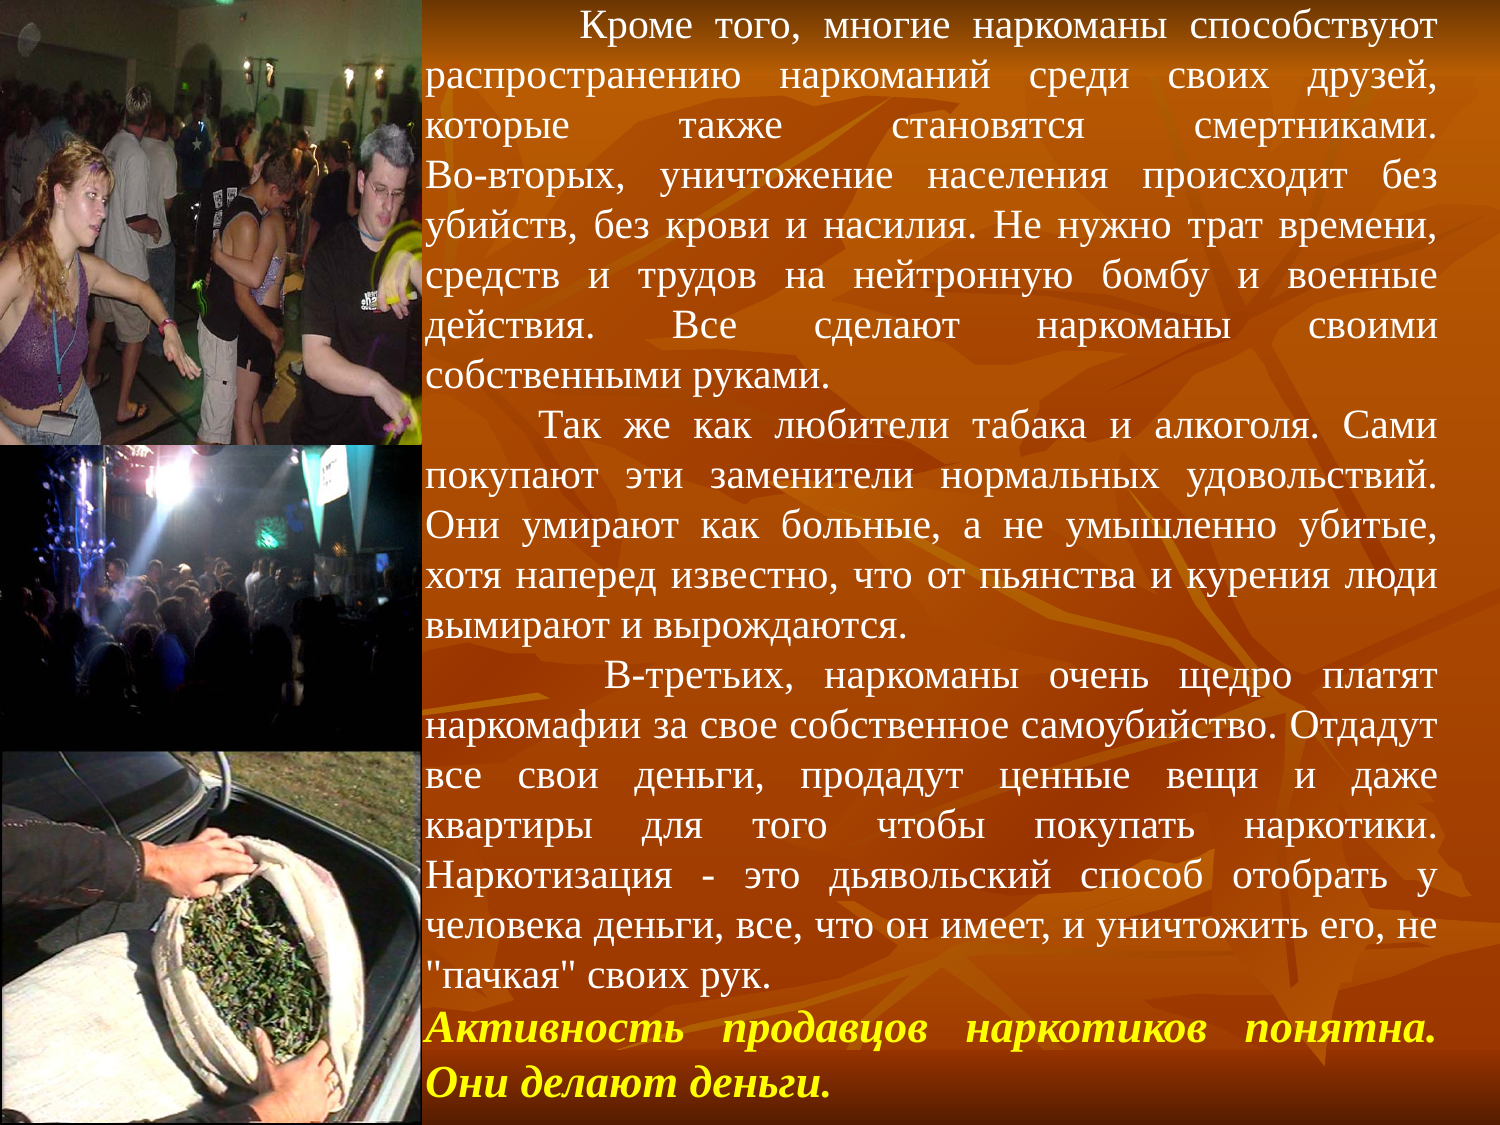

Кроме того, многие наркоманы способствуют распространению наркоманий среди своих друзей, которые также становятся смертниками.
Во-вторых, уничтожение населения происходит без убийств, без крови и насилия. Не нужно трат времени, средств и трудов на нейтронную бомбу и военные действия. Все сделают наркоманы своими собственными руками.
 Так же как любители табака и алкоголя. Сами покупают эти заменители нормальных удовольствий. Они умирают как больные, а не умышленно убитые, хотя наперед известно, что от пьянства и курения люди вымирают и вырождаются.
 В-третьих, наркоманы очень щедро платят наркомафии за свое собственное самоубийство. Отдадут все свои деньги, продадут ценные вещи и даже квартиры для того чтобы покупать наркотики. Наркотизация - это дьявольский способ отобрать у человека деньги, все, что он имеет, и уничтожить его, не "пачкая" своих рук.
Активность продавцов наркотиков понятна. Они делают деньги.